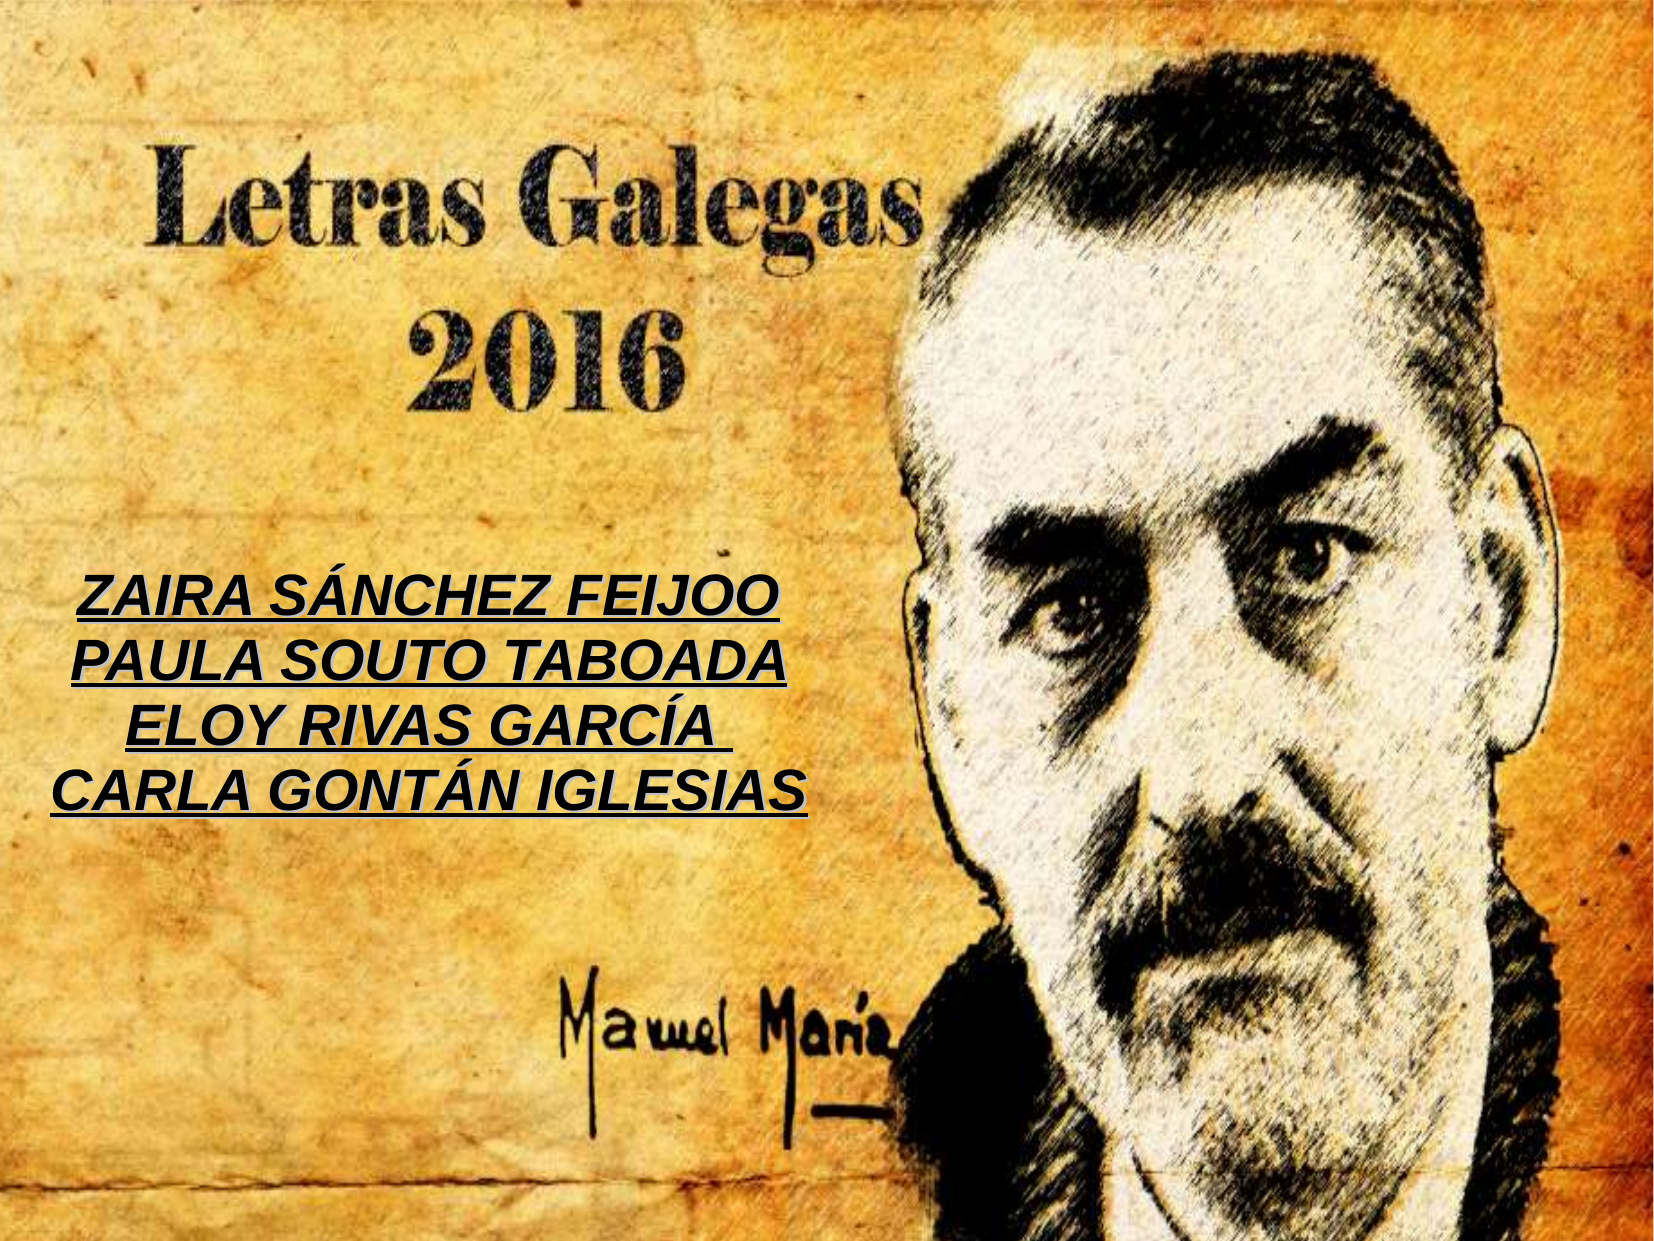

ZAIRA SÁNCHEZ FEIJOO
PAULA SOUTO TABOADA ELOY RIVAS GARCÍA
CARLA GONTÁN IGLESIAS